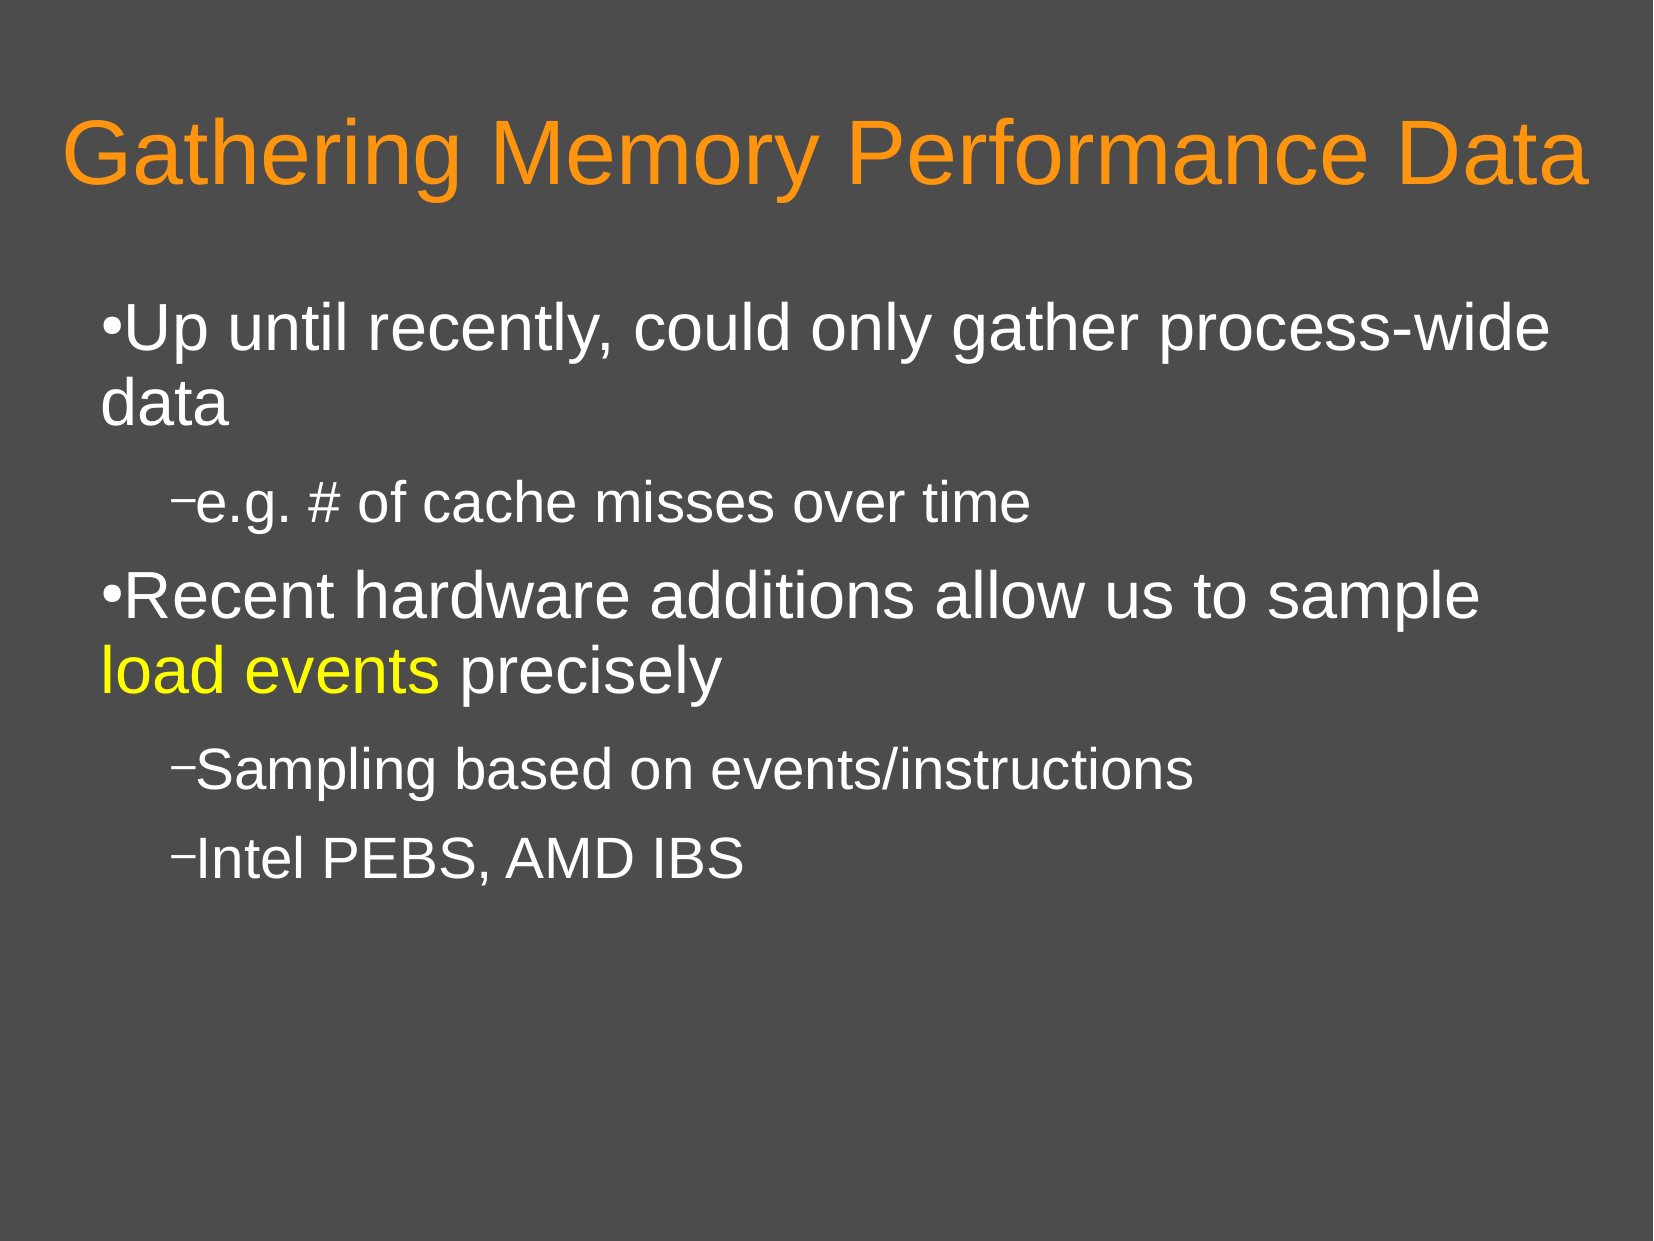

# Gathering Memory Performance Data
Up until recently, could only gather process-wide data
e.g. # of cache misses over time
Recent hardware additions allow us to sample load events precisely
Sampling based on events/instructions
Intel PEBS, AMD IBS